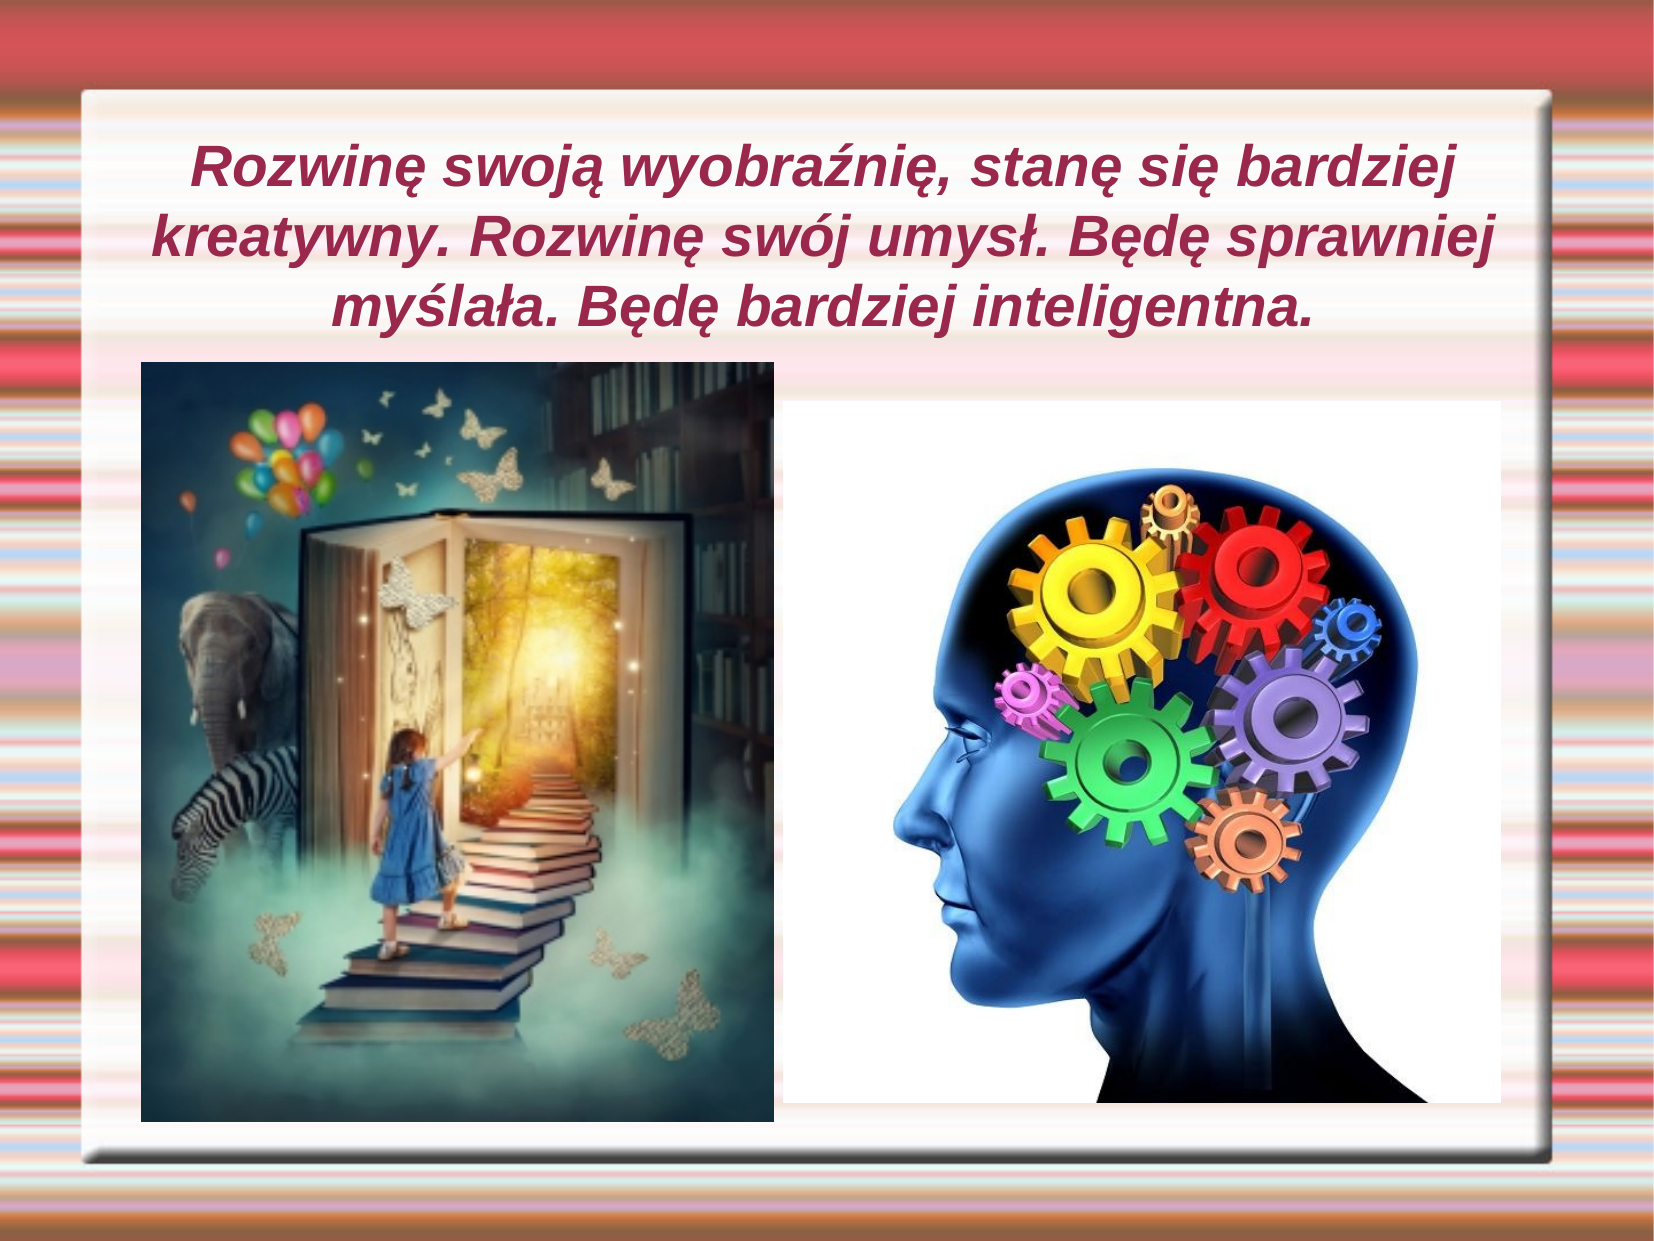

# Rozwinę swoją wyobraźnię, stanę się bardziej kreatywny. Rozwinę swój umysł. Będę sprawniej myślała. Będę bardziej inteligentna.